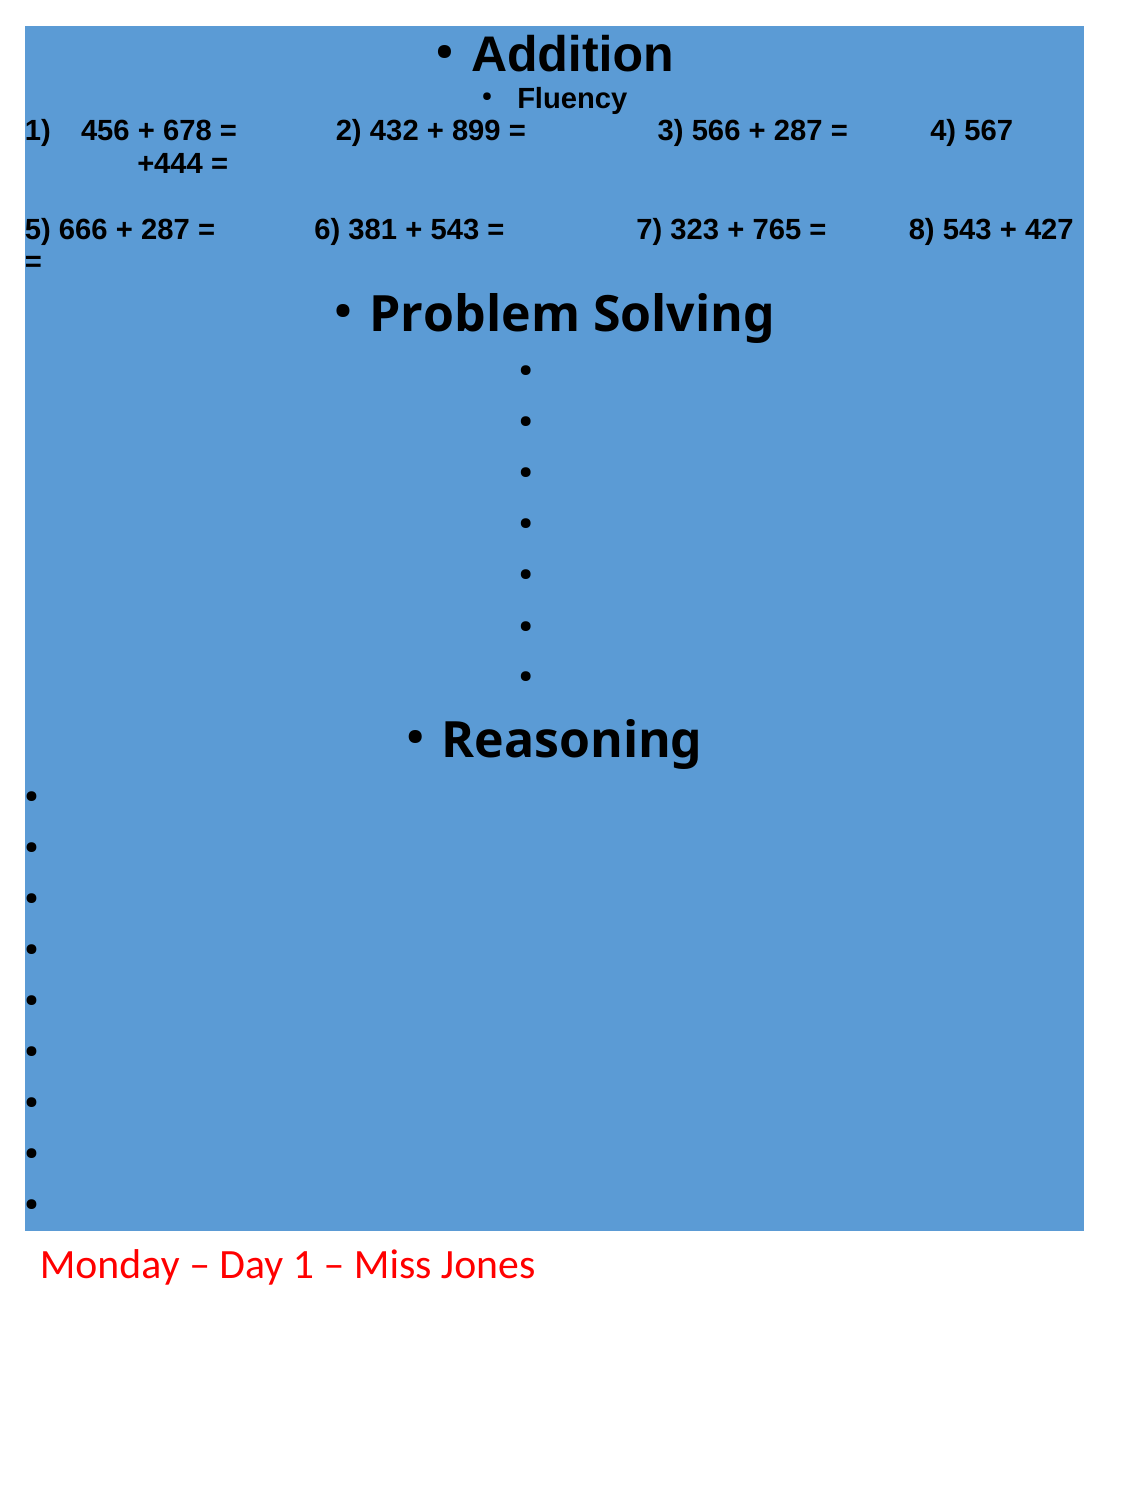

| Addition Fluency 456 + 678 = 2) 432 + 899 = 3) 566 + 287 = 4) 567 +444 = 5) 666 + 287 = 6) 381 + 543 = 7) 323 + 765 = 8) 543 + 427 = |
| --- |
| Problem Solving |
| Reasoning |
Monday – Day 1 – Miss Jones